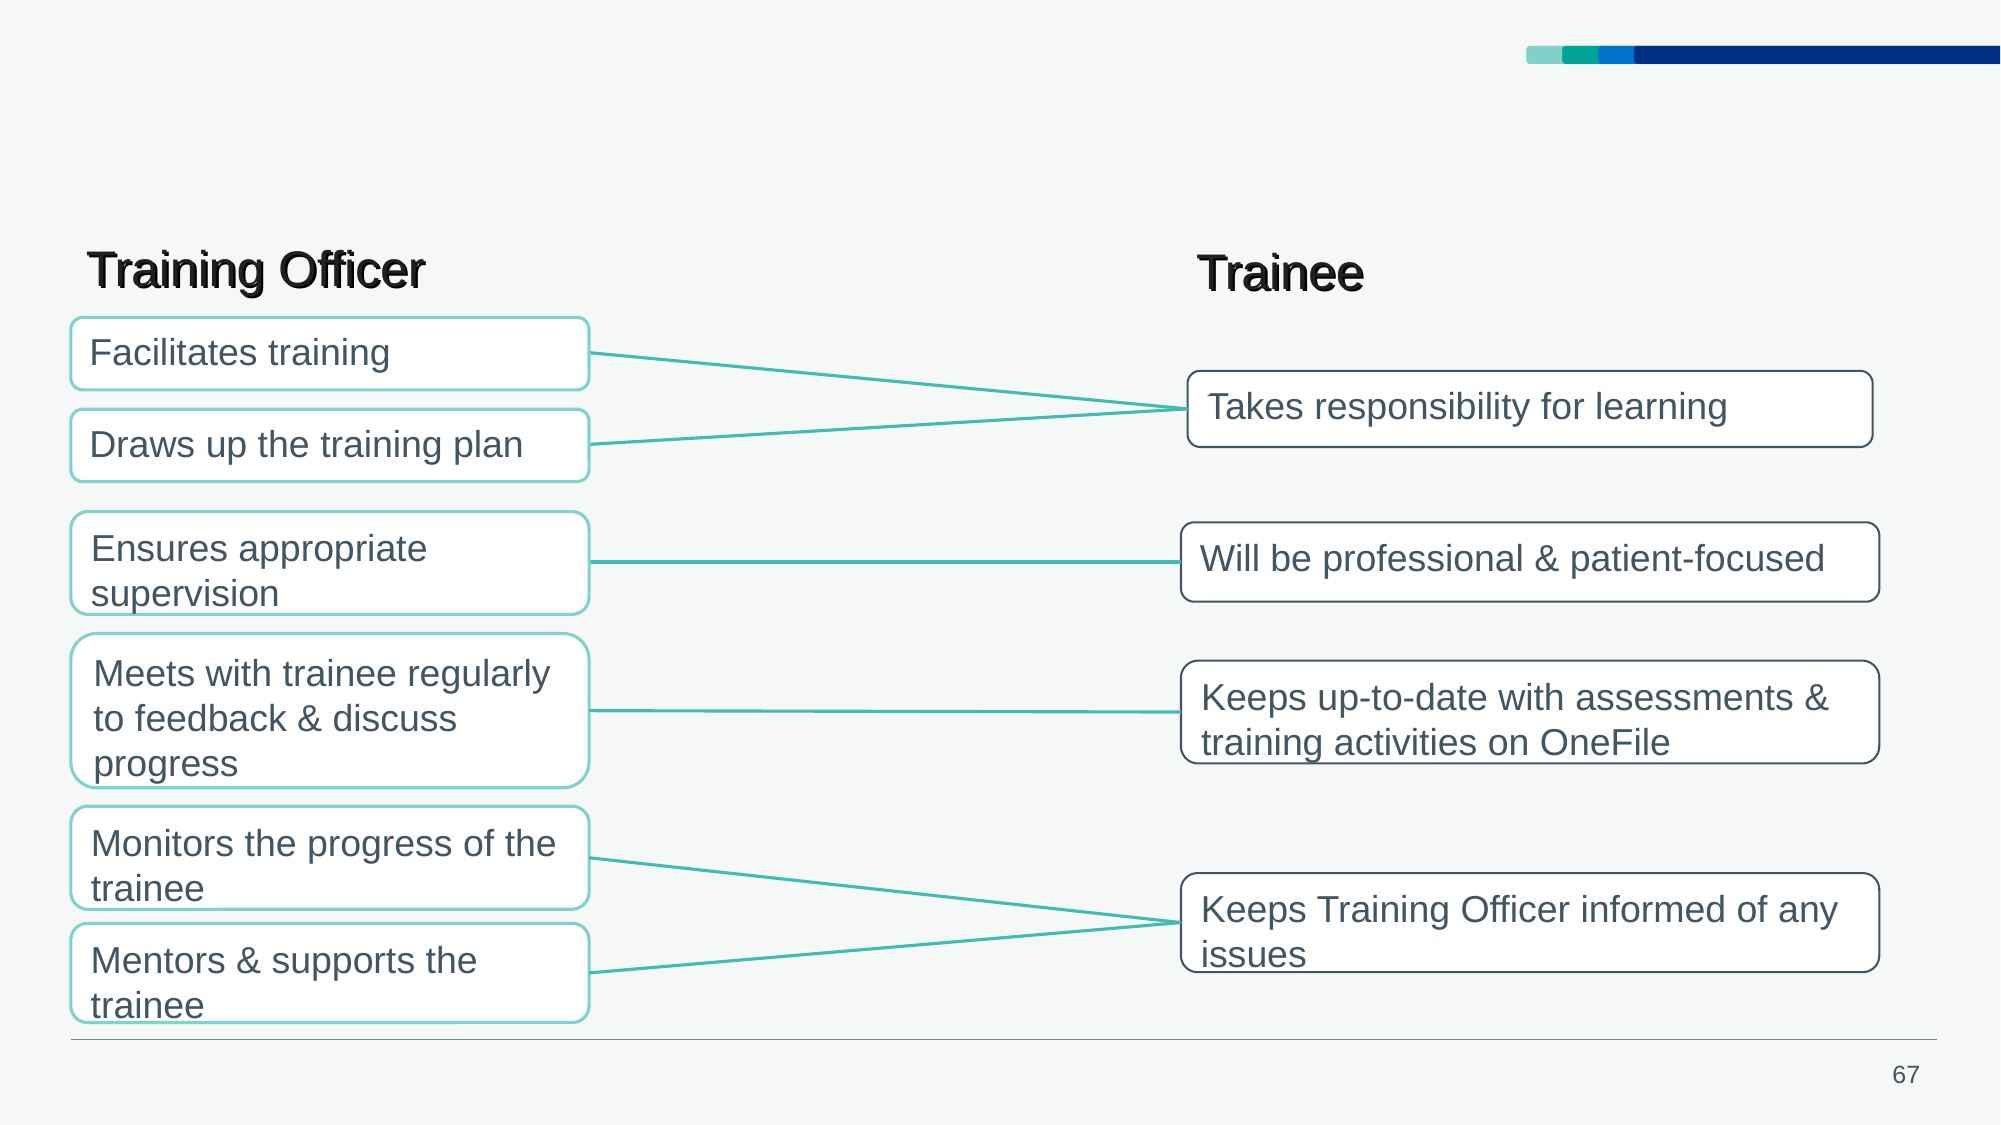

Training Officer
Trainee
Facilitates training
Takes responsibility for learning
Draws up the training plan
Ensures appropriate supervision
Will be professional & patient-focused
Meets with trainee regularly to feedback & discuss progress
Keeps up-to-date with assessments & training activities on OneFile
Monitors the progress of the trainee
Keeps Training Officer informed of any issues
Mentors & supports the trainee
# Summary